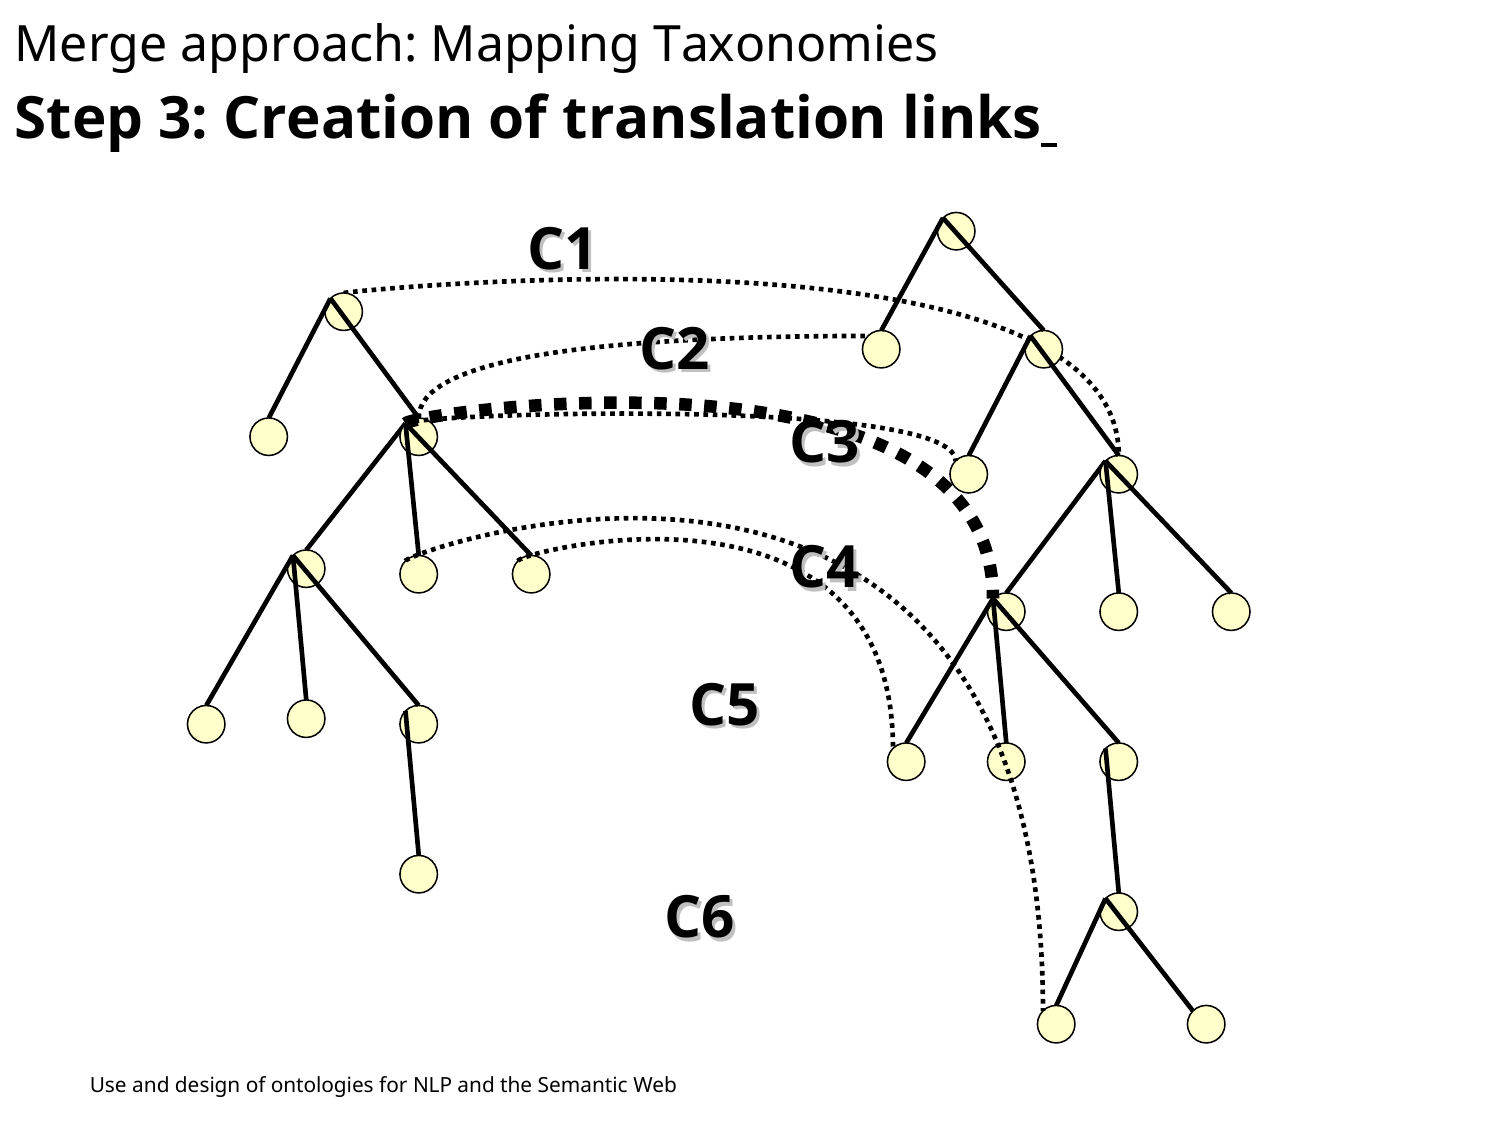

Merge approach: Mapping Taxonomies
Step 3: Creation of translation links
C1
C2
C3
C4
C5
C6